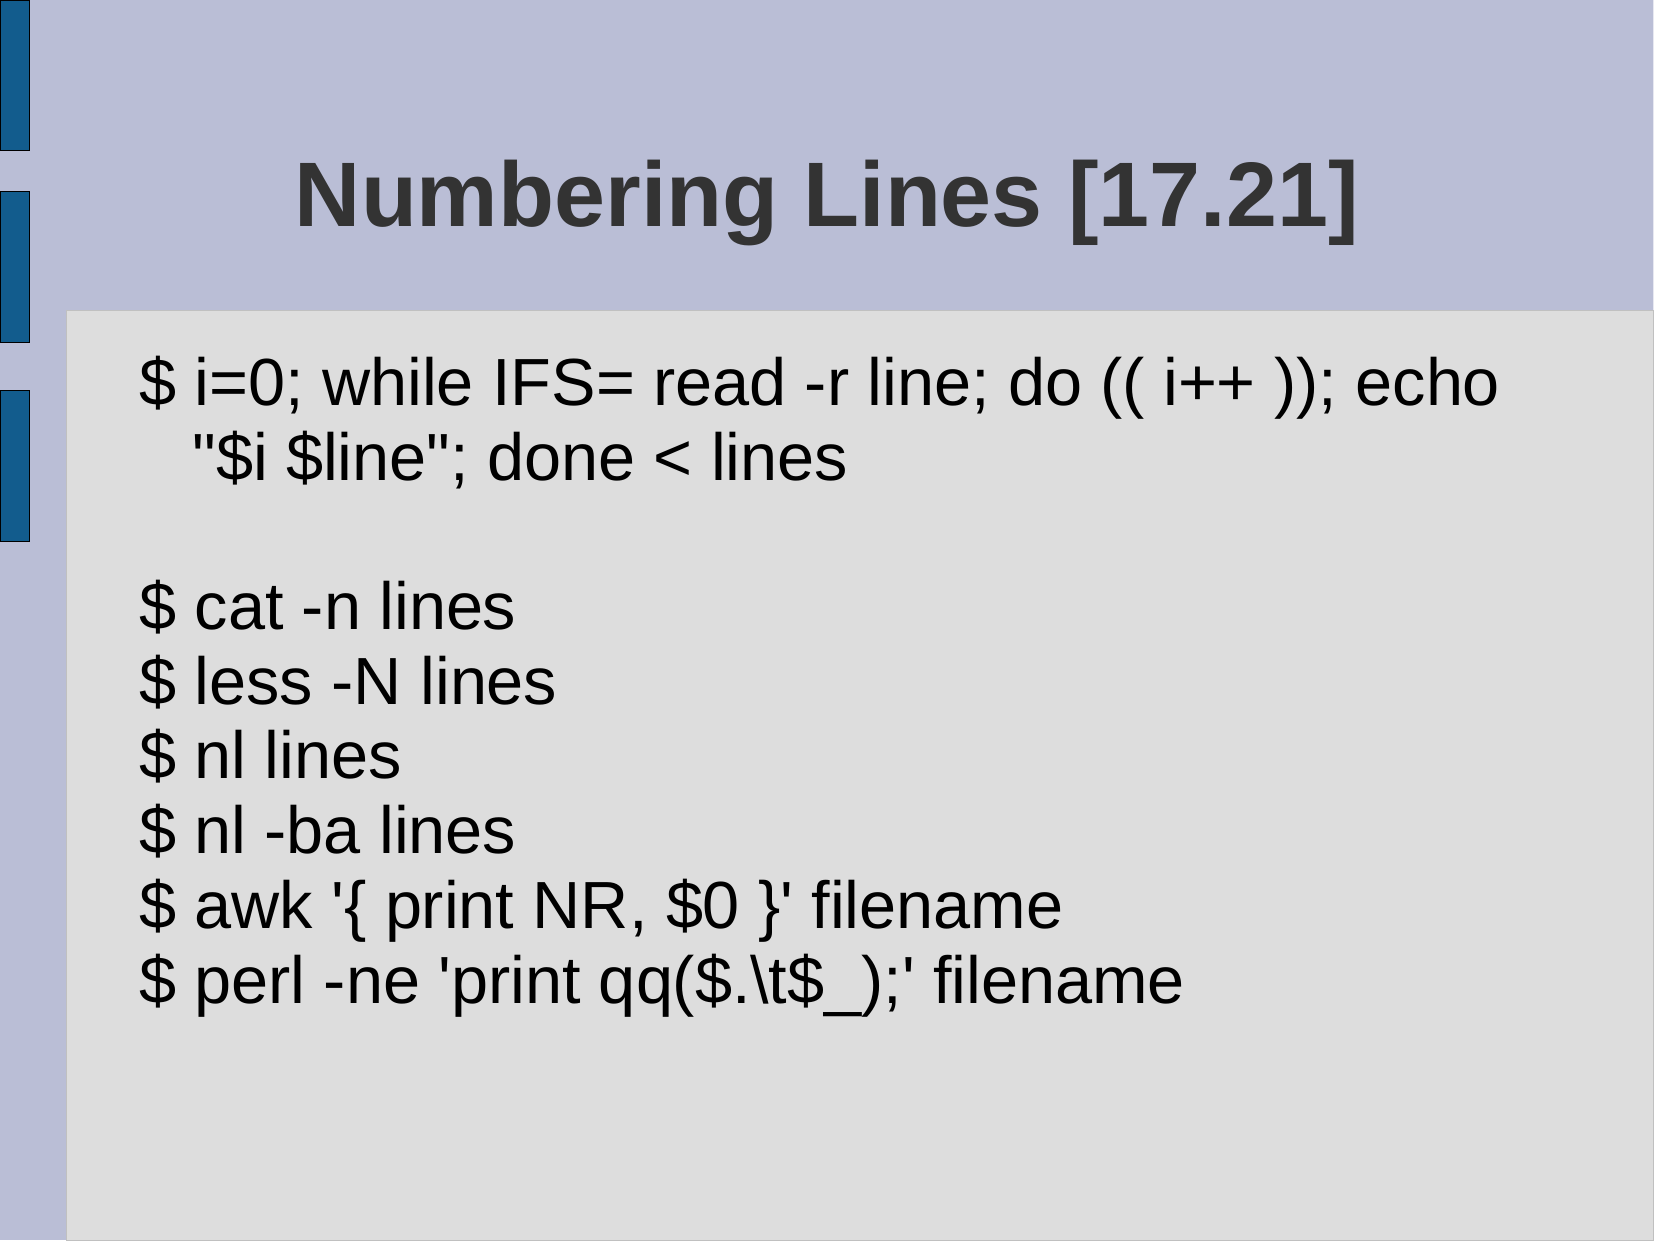

# Numbering Lines [17.21]
$ i=0; while IFS= read -r line; do (( i++ )); echo "$i $line"; done < lines
$ cat -n lines
$ less -N lines
$ nl lines
$ nl -ba lines
$ awk '{ print NR, $0 }' filename
$ perl -ne 'print qq($.\t$_);' filename